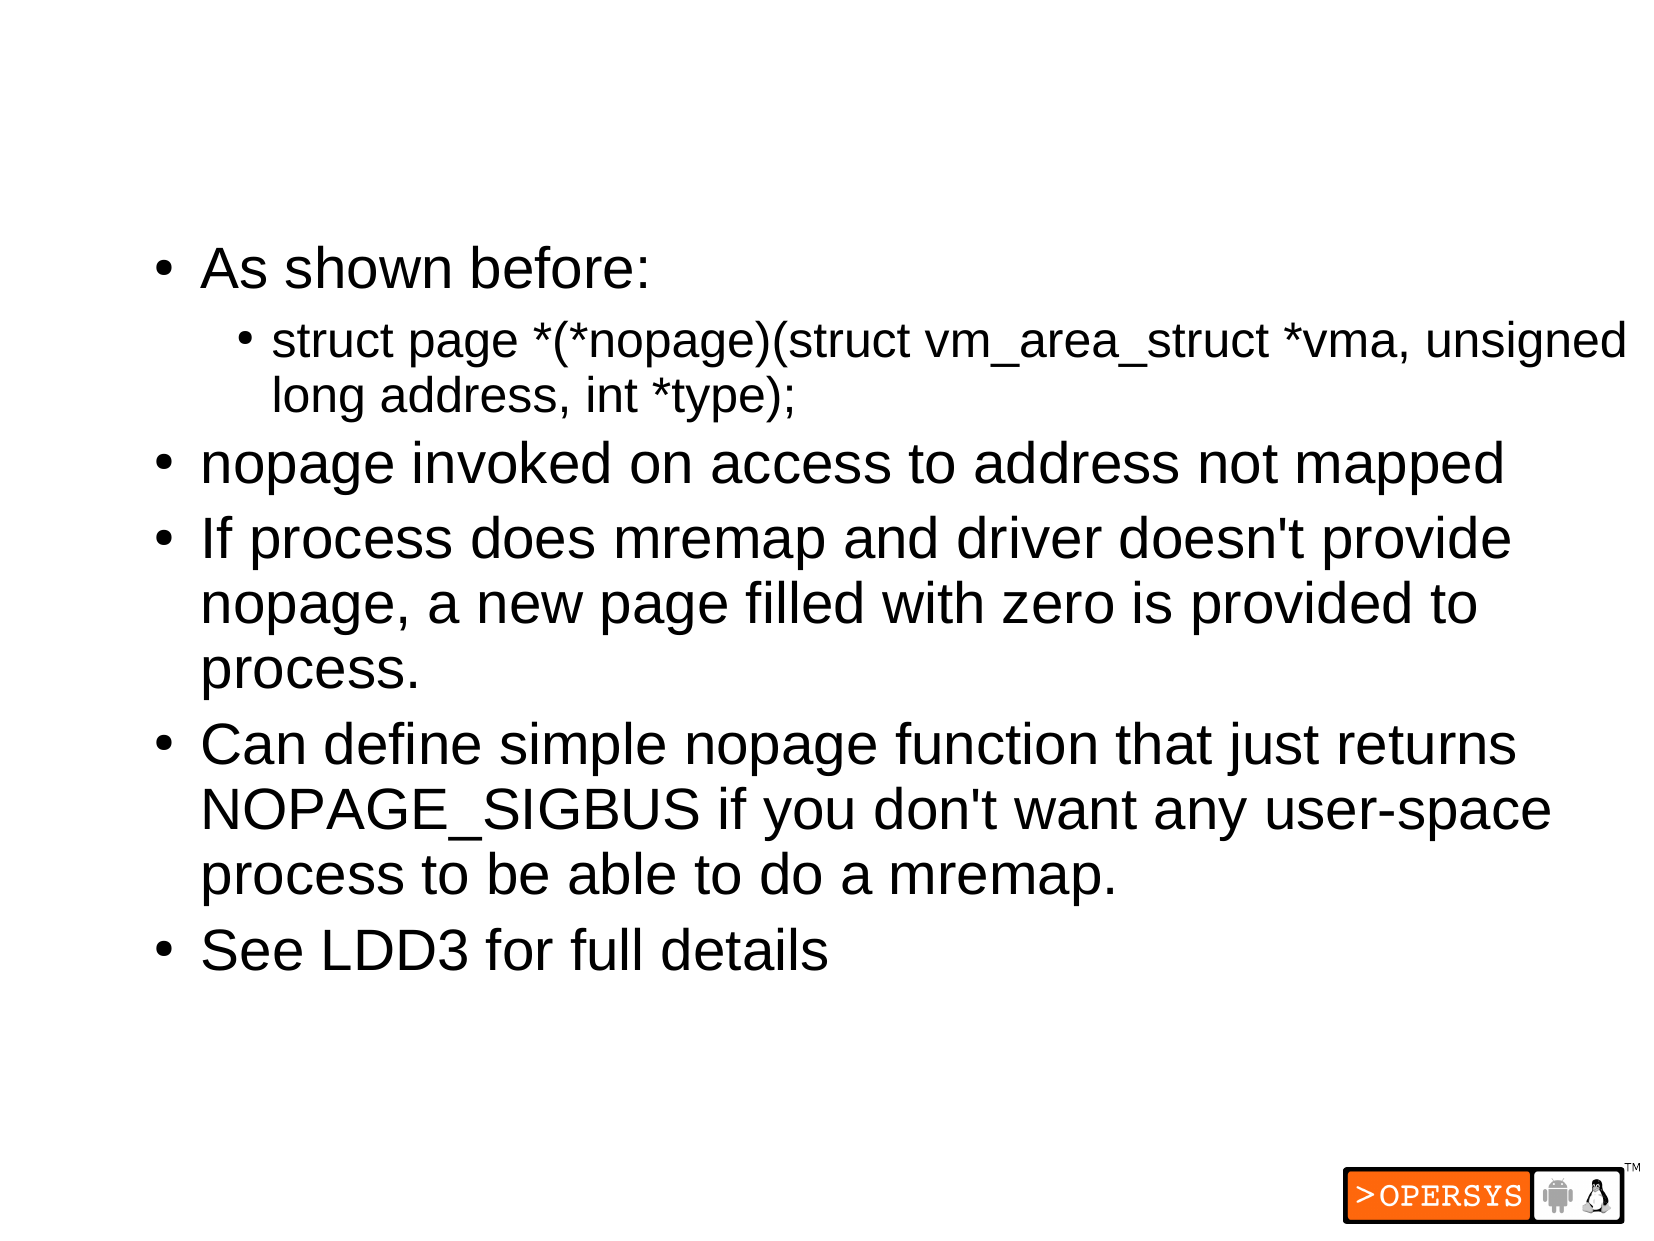

# As shown before:
struct page *(*nopage)(struct vm_area_struct *vma, unsigned long address, int *type);
nopage invoked on access to address not mapped
If process does mremap and driver doesn't provide nopage, a new page filled with zero is provided to process.
Can define simple nopage function that just returns NOPAGE_SIGBUS if you don't want any user-space process to be able to do a mremap.
See LDD3 for full details